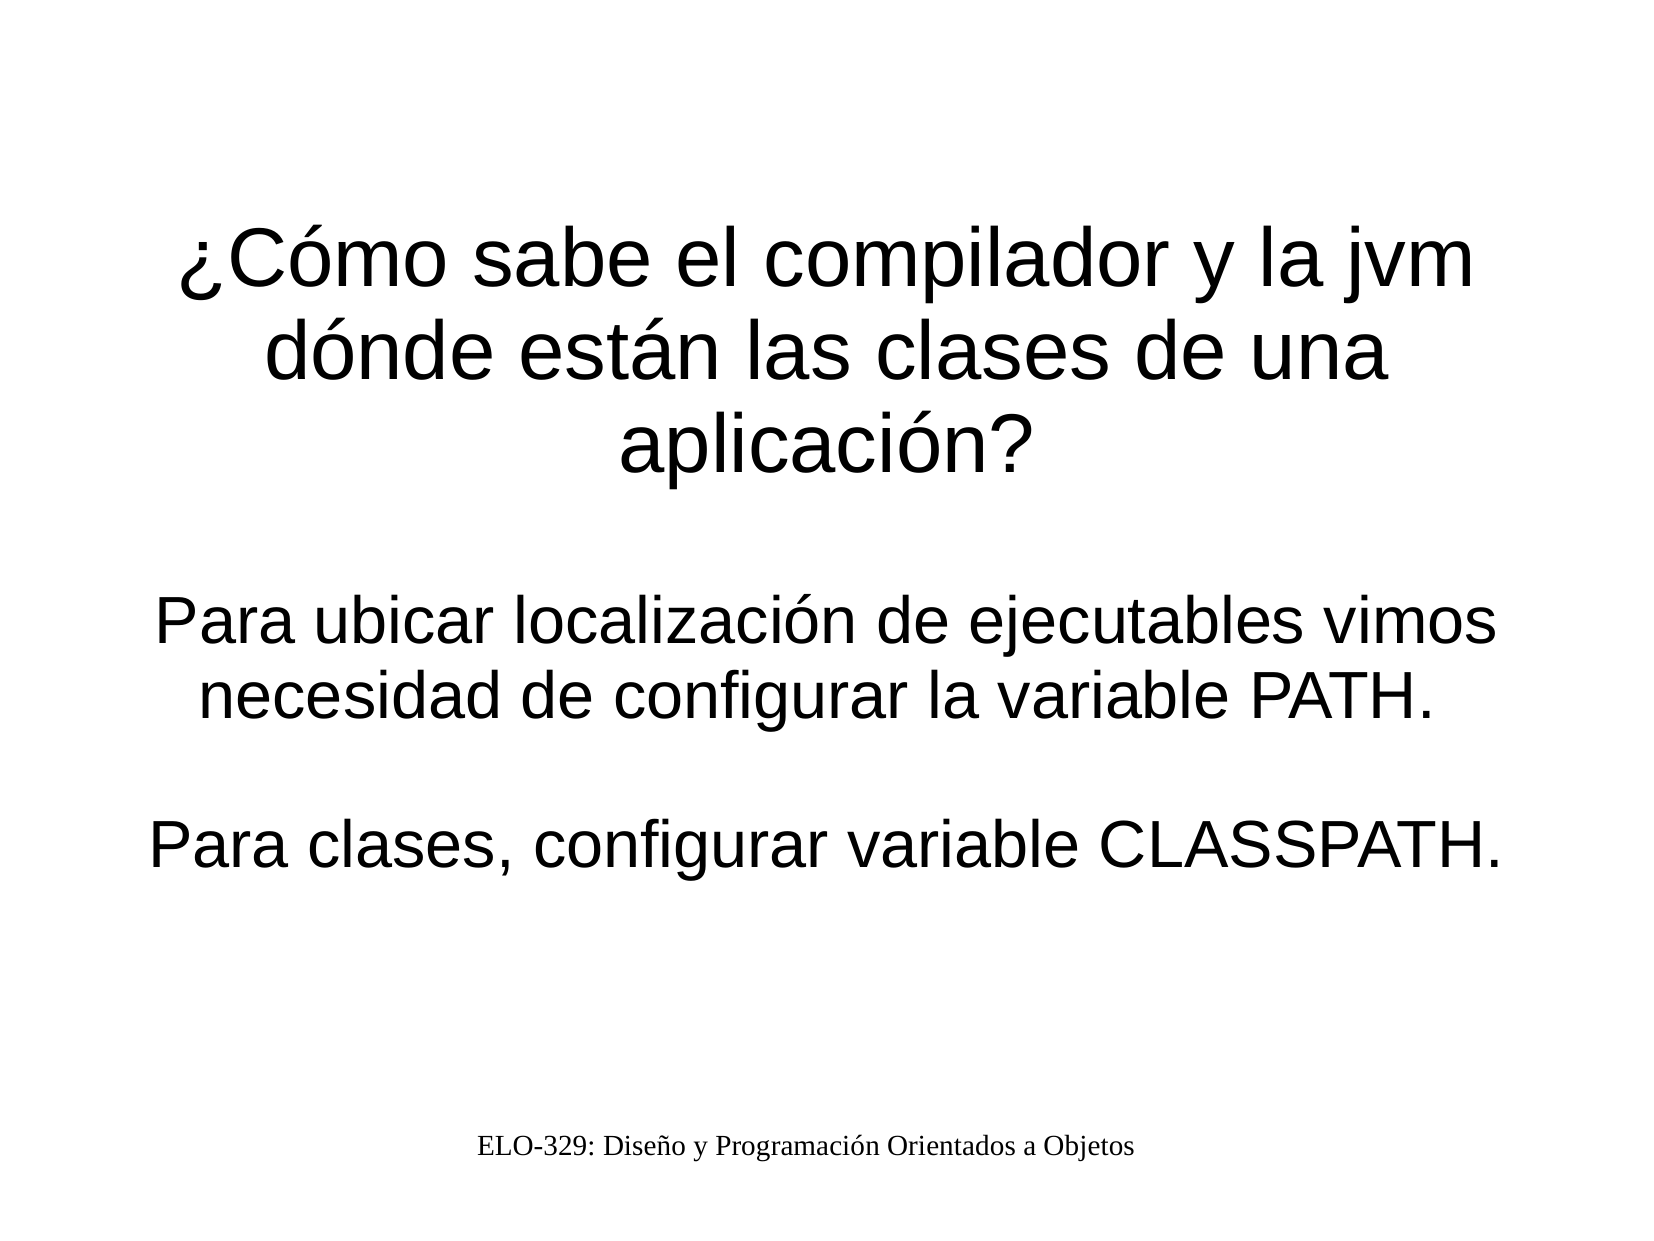

#
¿Cómo sabe el compilador y la jvm dónde están las clases de una aplicación?
Para ubicar localización de ejecutables vimos necesidad de configurar la variable PATH.
Para clases, configurar variable CLASSPATH.